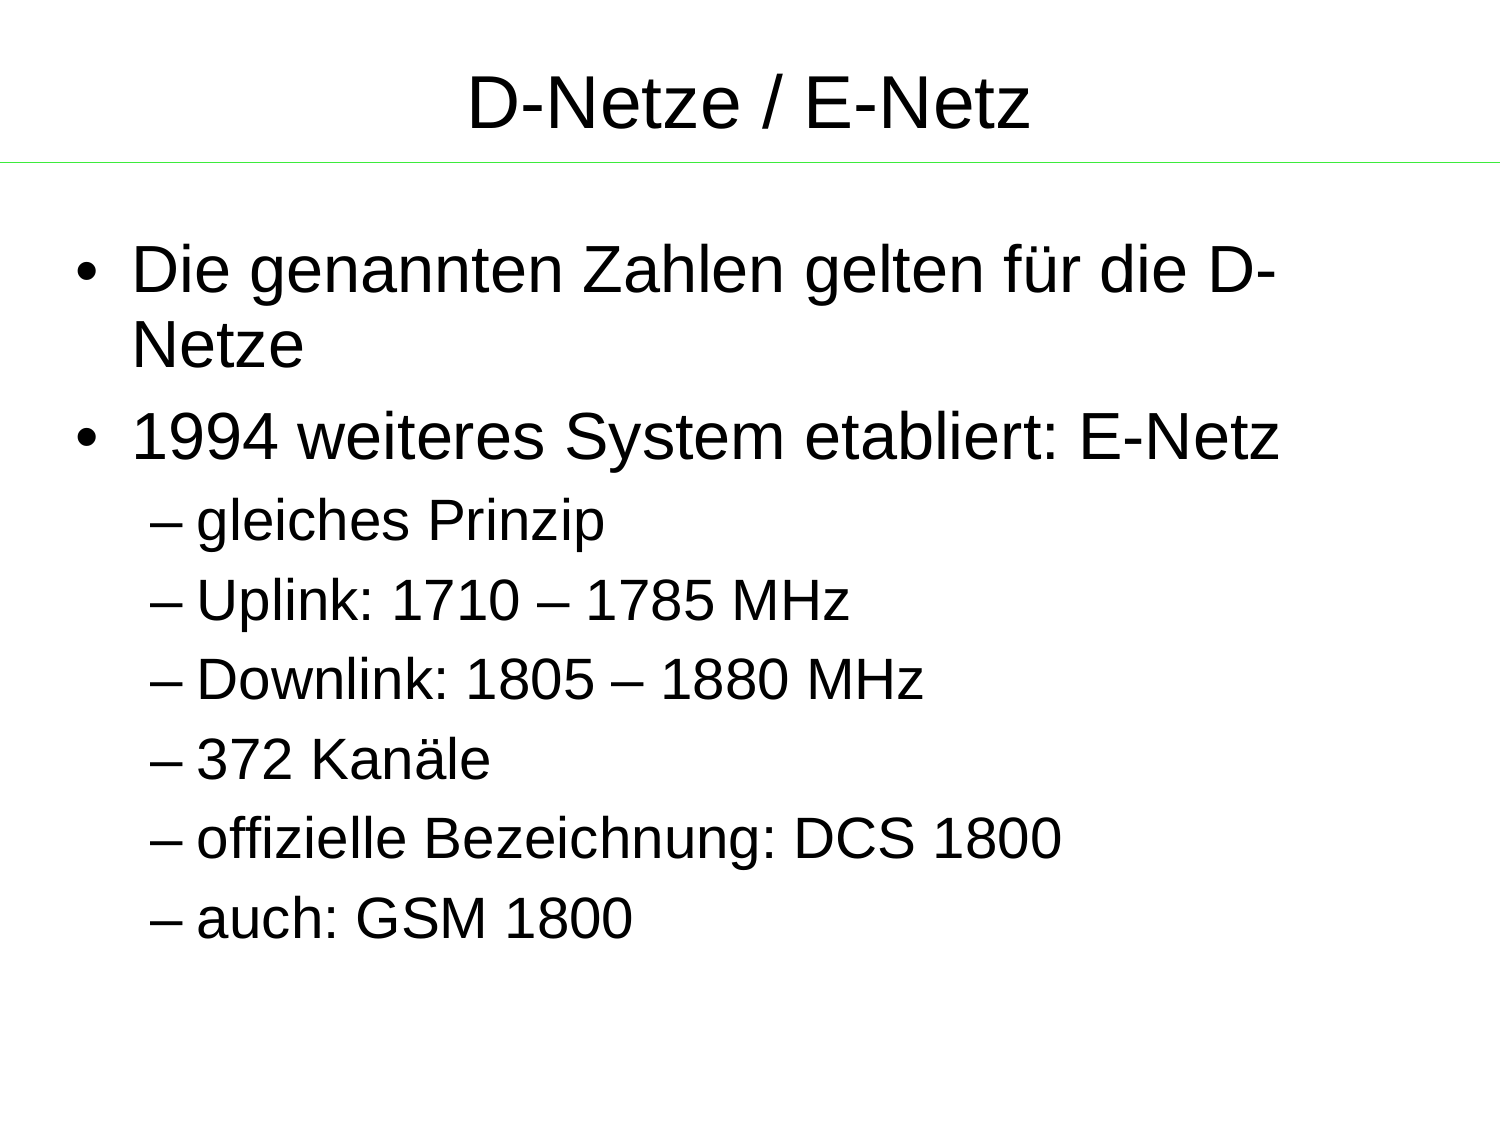

# D-Netze / E-Netz
Die genannten Zahlen gelten für die D-Netze
1994 weiteres System etabliert: E-Netz
gleiches Prinzip
Uplink: 1710 – 1785 MHz
Downlink: 1805 – 1880 MHz
372 Kanäle
offizielle Bezeichnung: DCS 1800
auch: GSM 1800